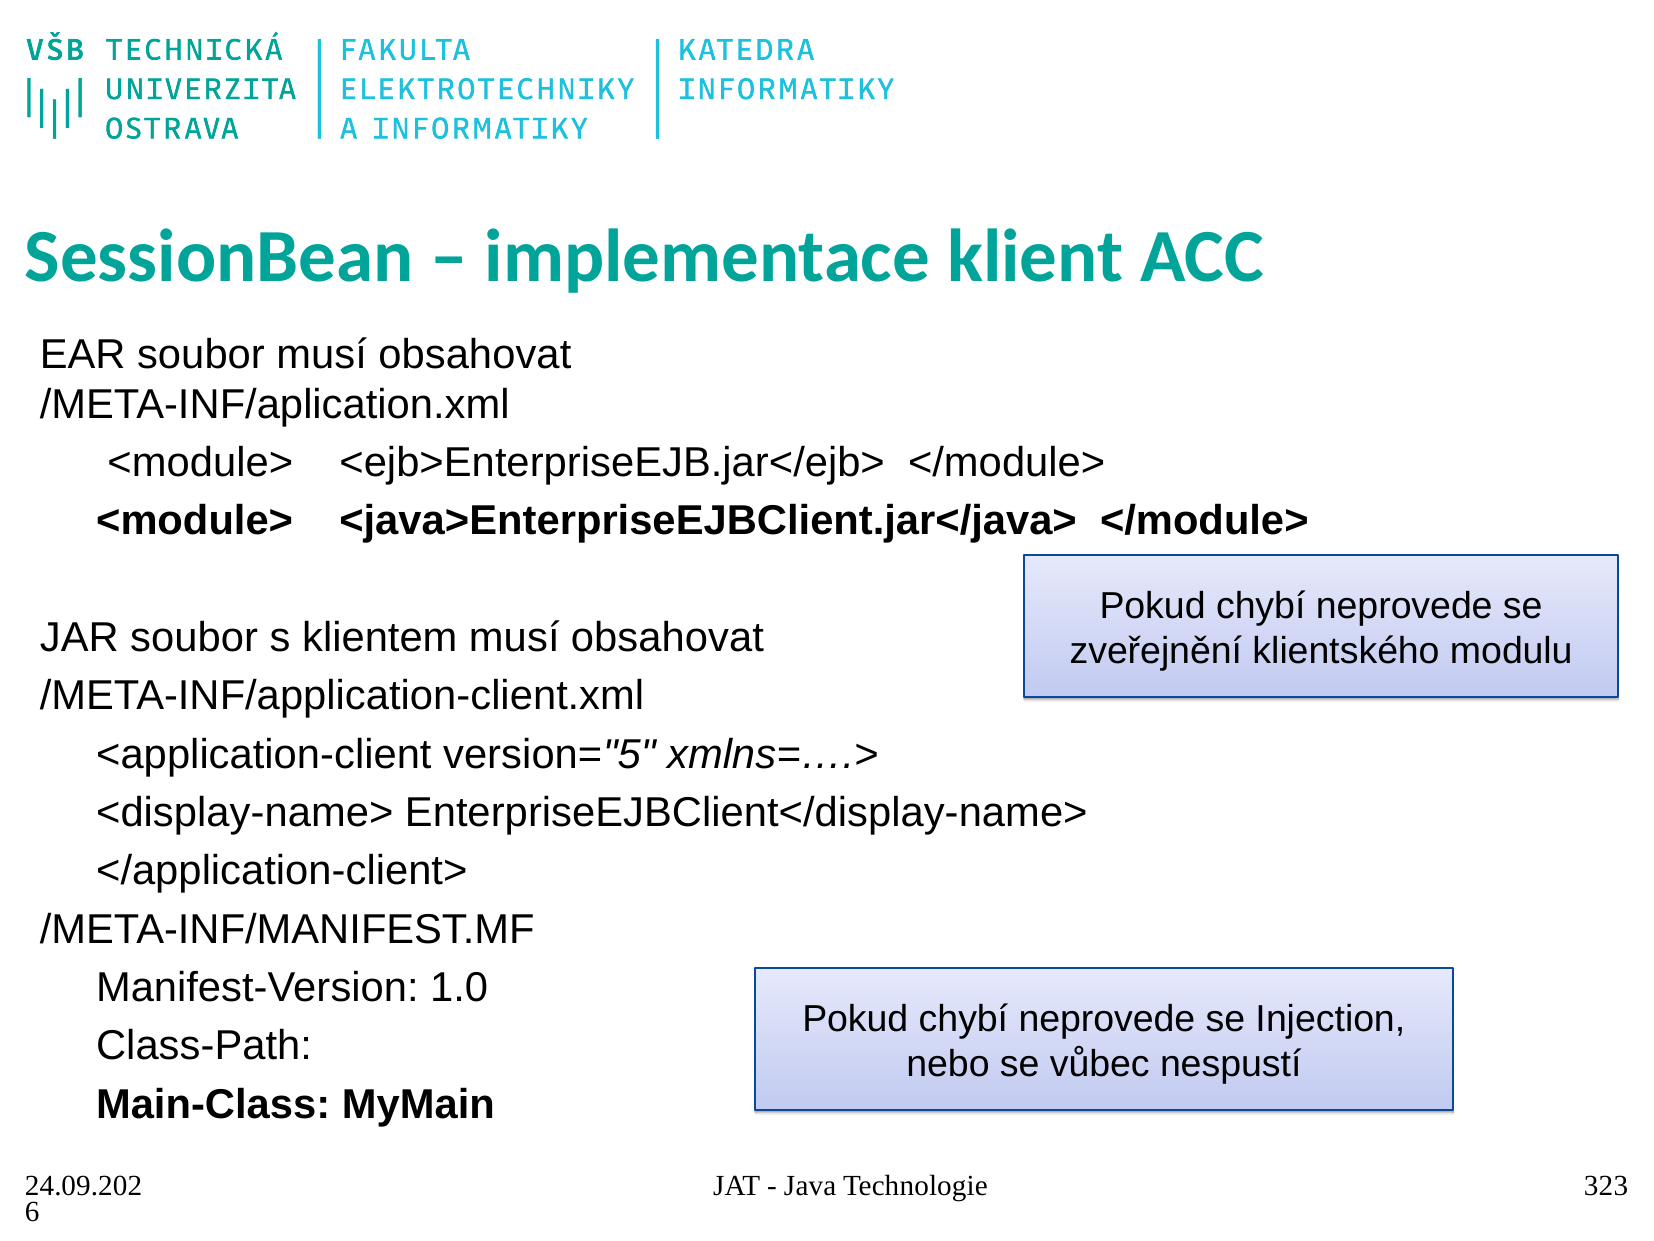

SessionBean – implementace klient ACC
# EAR soubor musí obsahovat
/META-INF/aplication.xml
	 <module> <ejb>EnterpriseEJB.jar</ejb> </module>
	<module> <java>EnterpriseEJBClient.jar</java> </module>
JAR soubor s klientem musí obsahovat
/META-INF/application-client.xml
	<application-client version="5" xmlns=….>
	<display-name> EnterpriseEJBClient</display-name>
	</application-client>
/META-INF/MANIFEST.MF
	Manifest-Version: 1.0
	Class-Path:
	Main-Class: MyMain
Pokud chybí neprovede se zveřejnění klientského modulu
Pokud chybí neprovede se Injection, nebo se vůbec nespustí
JAT - Java Technologie
323